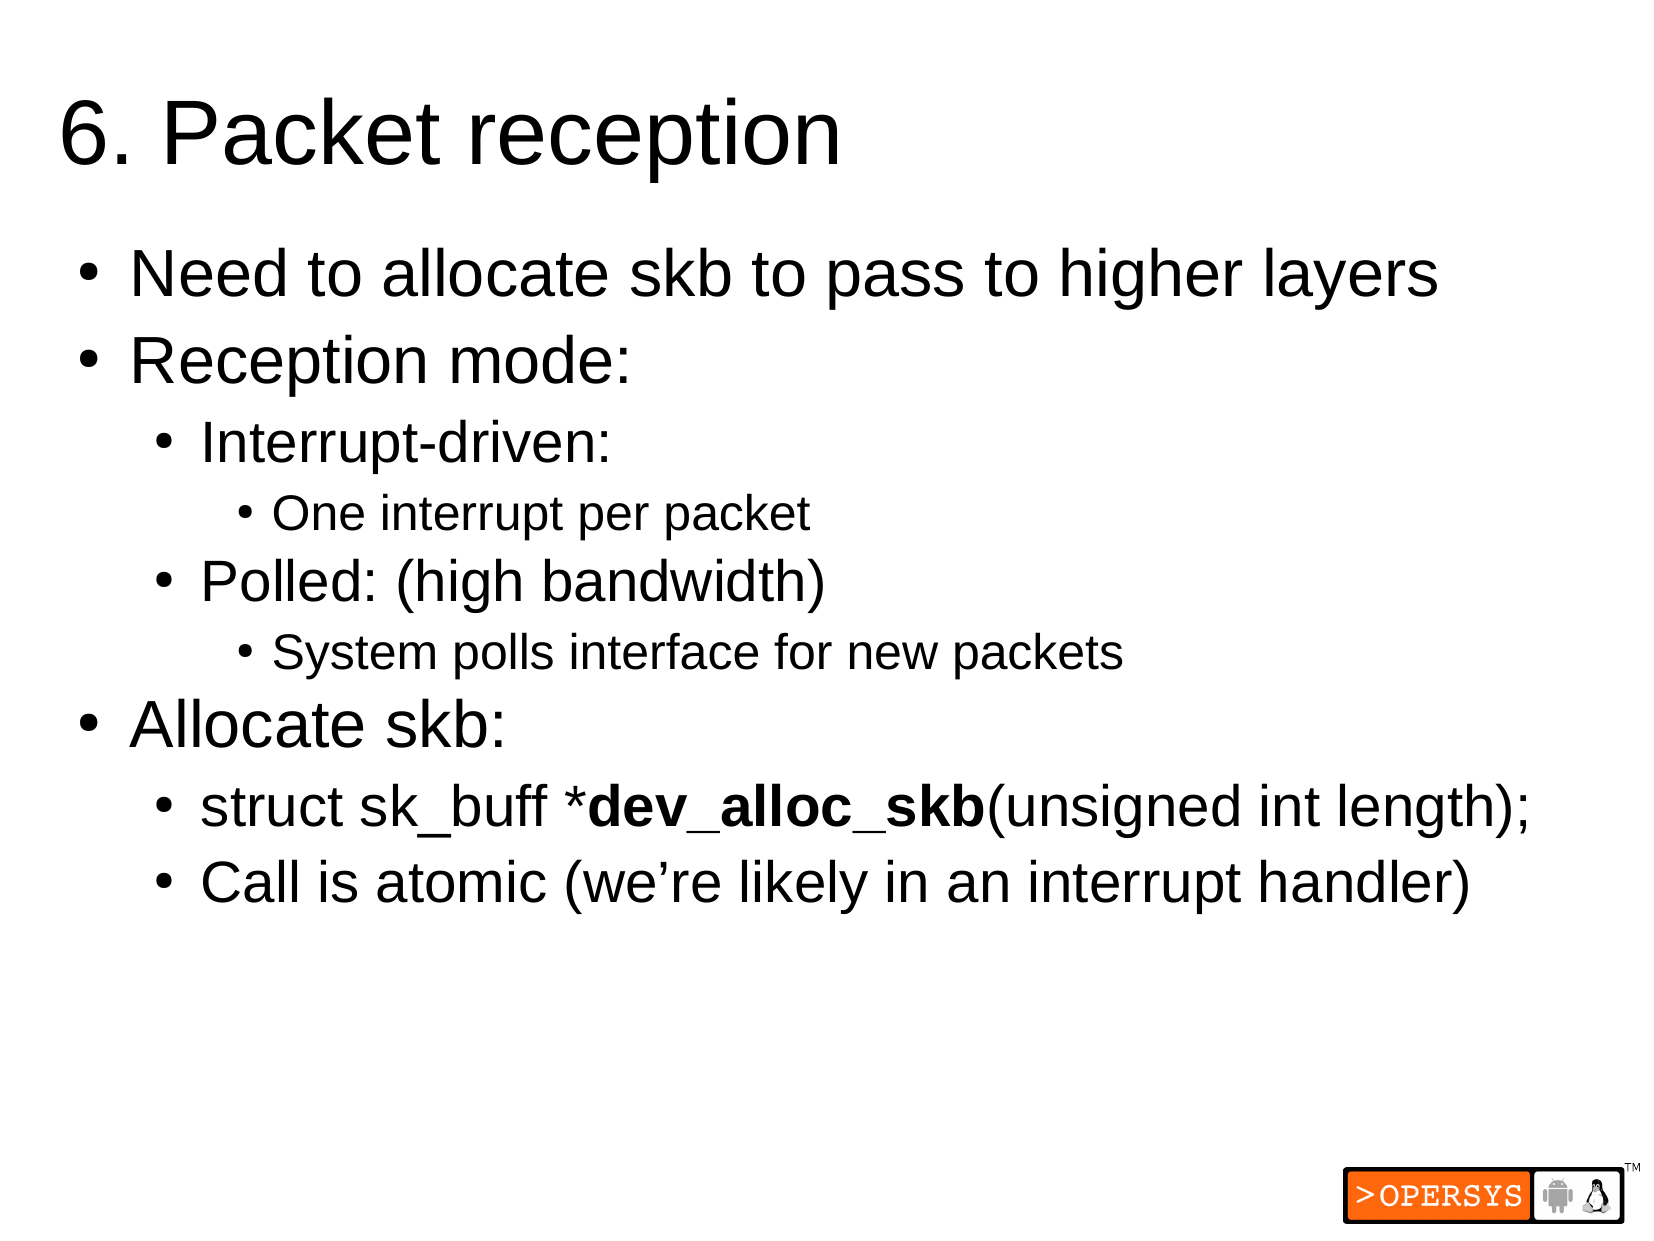

# 6. Packet reception
Need to allocate skb to pass to higher layers
Reception mode:
Interrupt-driven:
One interrupt per packet
Polled: (high bandwidth)
System polls interface for new packets
Allocate skb:
struct sk_buff *dev_alloc_skb(unsigned int length);
Call is atomic (we’re likely in an interrupt handler)